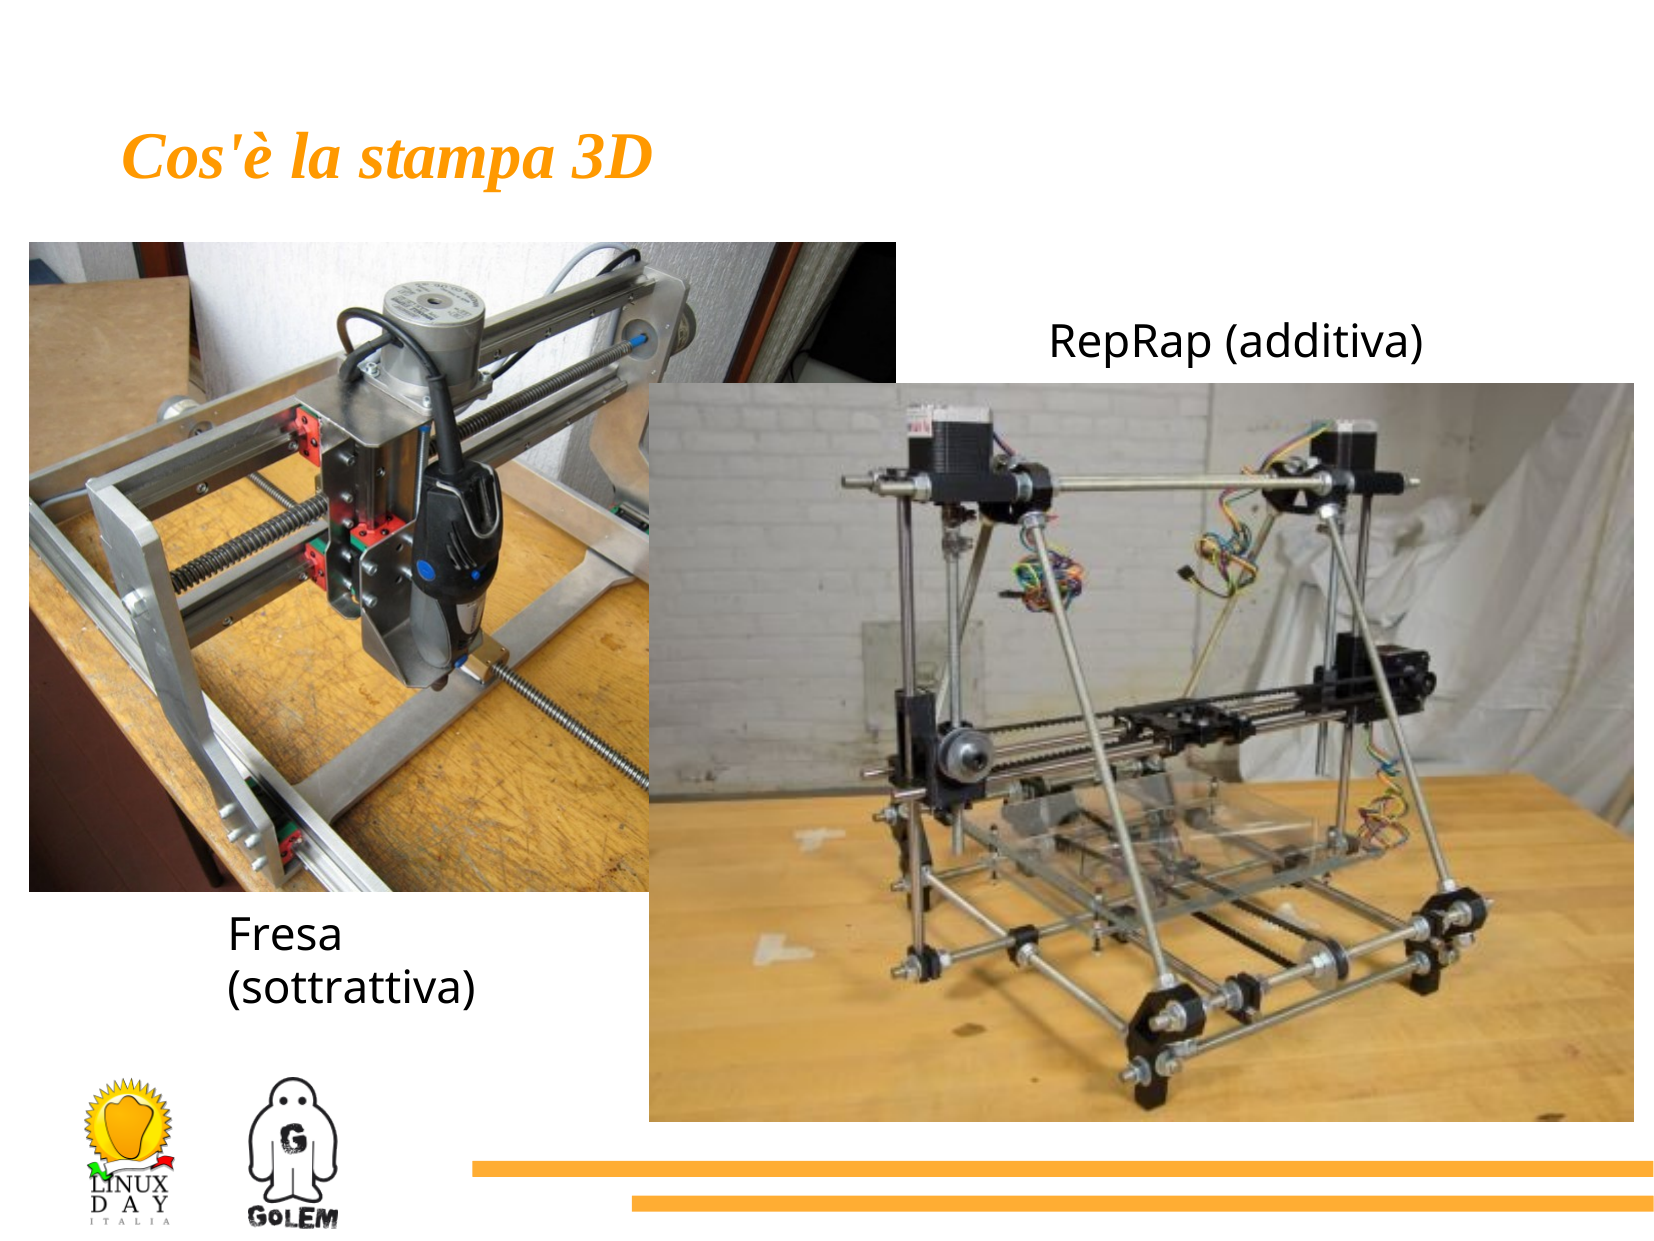

# Cos'è la stampa 3D
RepRap (additiva)
Fresa (sottrattiva)